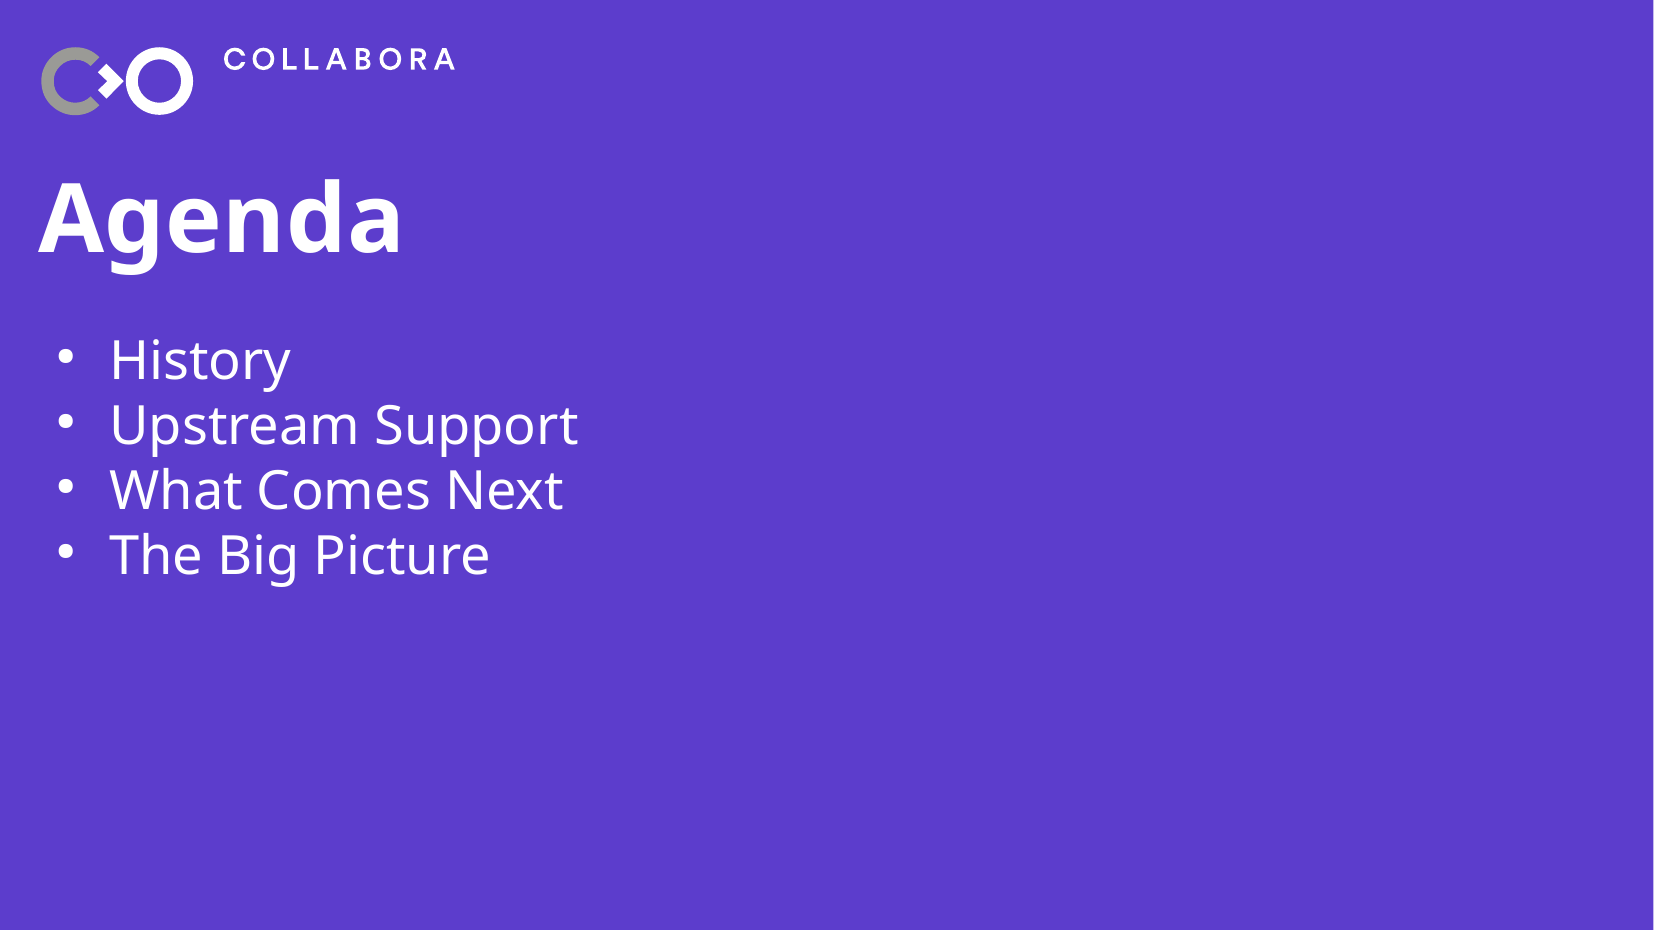

Agenda
# History
Upstream Support
What Comes Next
The Big Picture